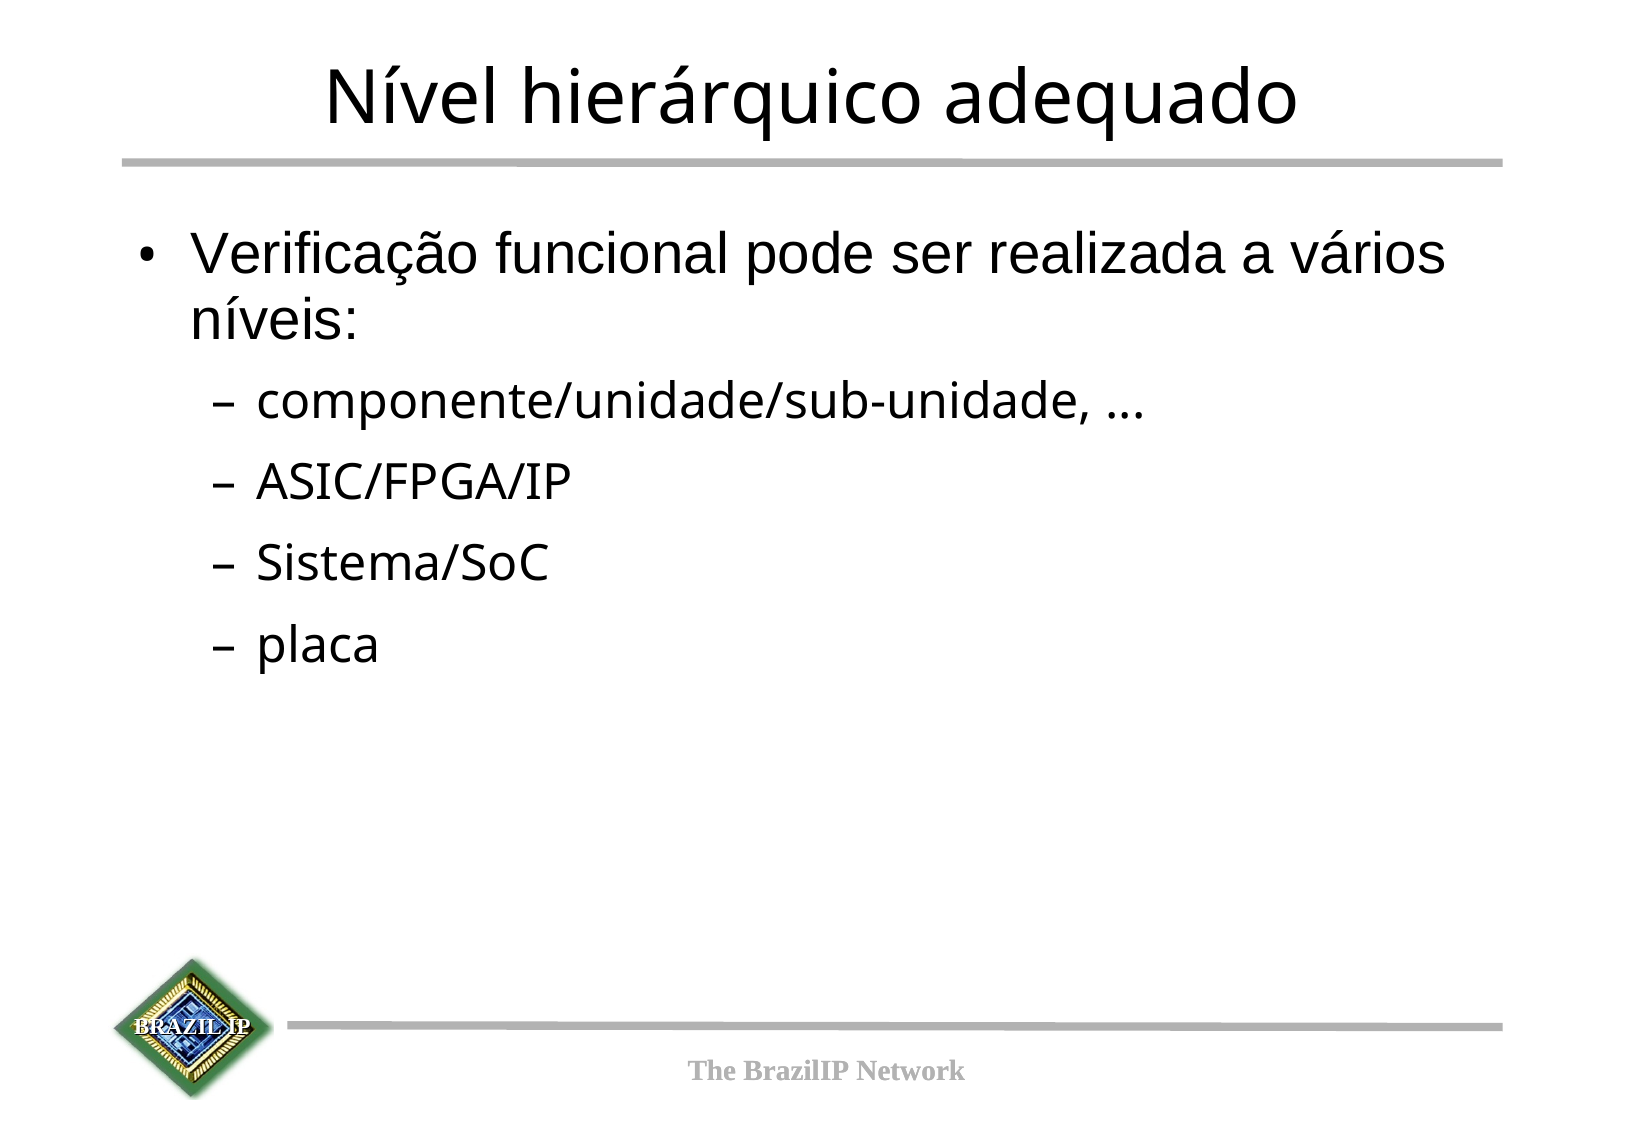

# Nível hierárquico adequado
Verificação funcional pode ser realizada a vários níveis:
componente/unidade/sub-unidade, ...
ASIC/FPGA/IP
Sistema/SoC
placa